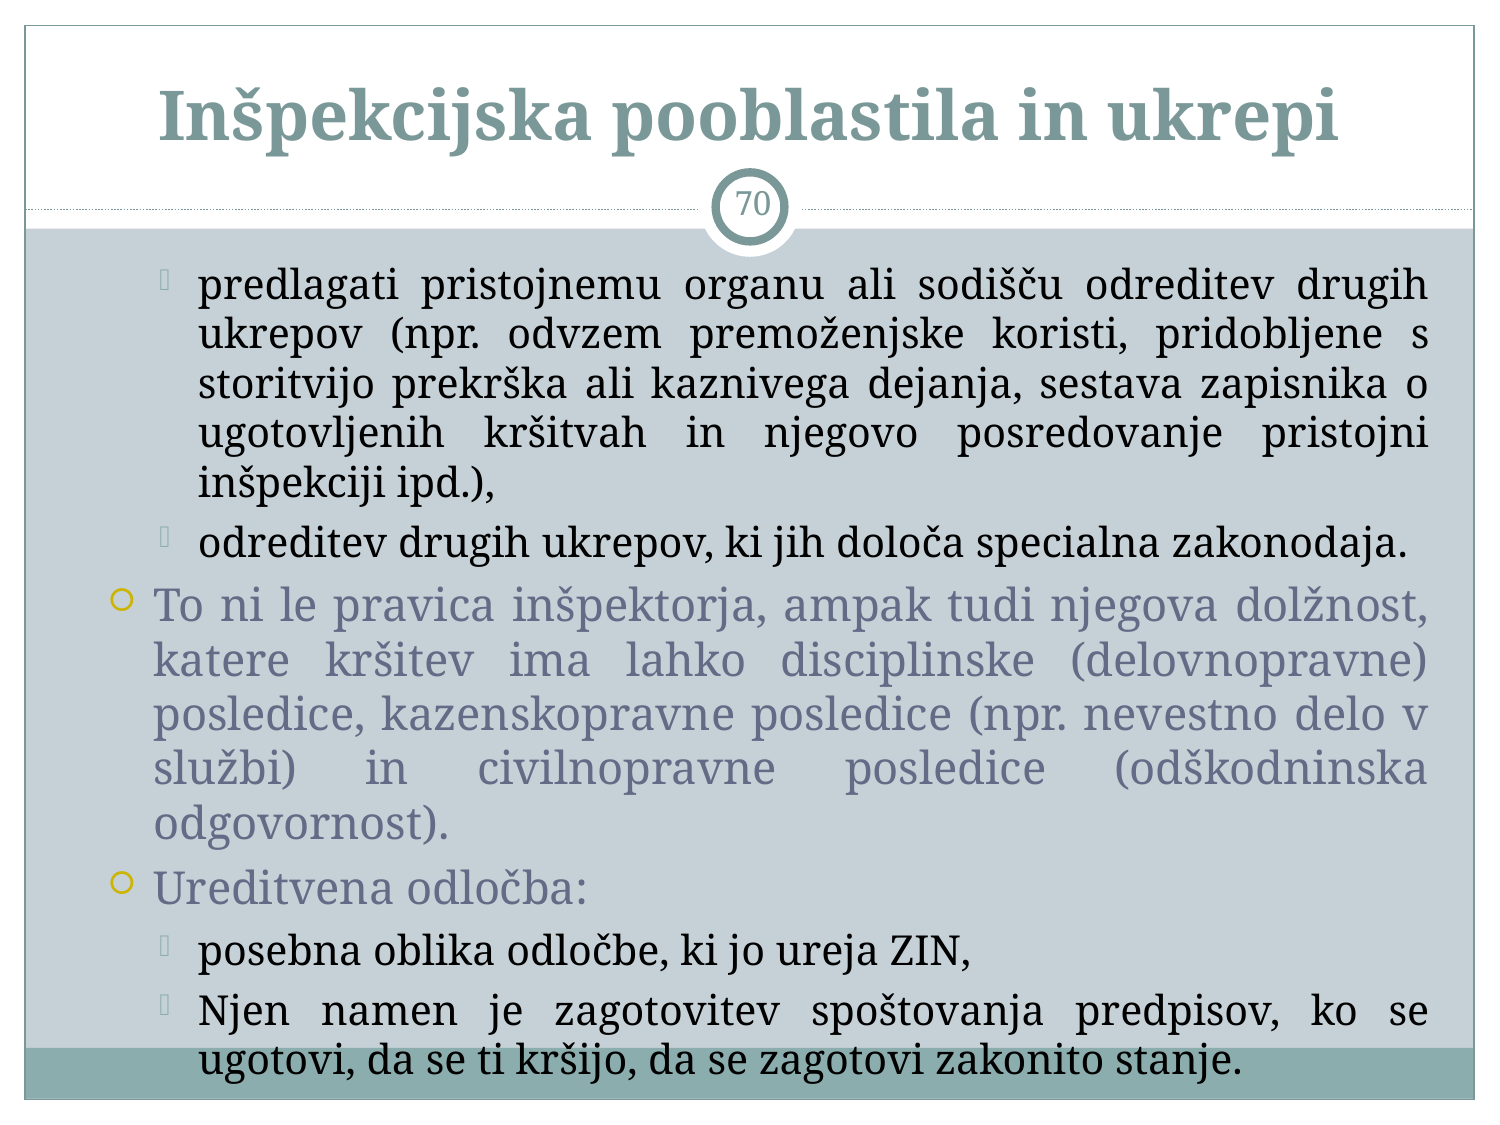

# Inšpekcijska pooblastila in ukrepi
predlagati pristojnemu organu ali sodišču odreditev drugih ukrepov (npr. odvzem premoženjske koristi, pridobljene s storitvijo prekrška ali kaznivega dejanja, sestava zapisnika o ugotovljenih kršitvah in njegovo posredovanje pristojni inšpekciji ipd.),
odreditev drugih ukrepov, ki jih določa specialna zakonodaja.
To ni le pravica inšpektorja, ampak tudi njegova dolžnost, katere kršitev ima lahko disciplinske (delovnopravne) posledice, kazenskopravne posledice (npr. nevestno delo v službi) in civilnopravne posledice (odškodninska odgovornost).
Ureditvena odločba:
posebna oblika odločbe, ki jo ureja ZIN,
Njen namen je zagotovitev spoštovanja predpisov, ko se ugotovi, da se ti kršijo, da se zagotovi zakonito stanje.